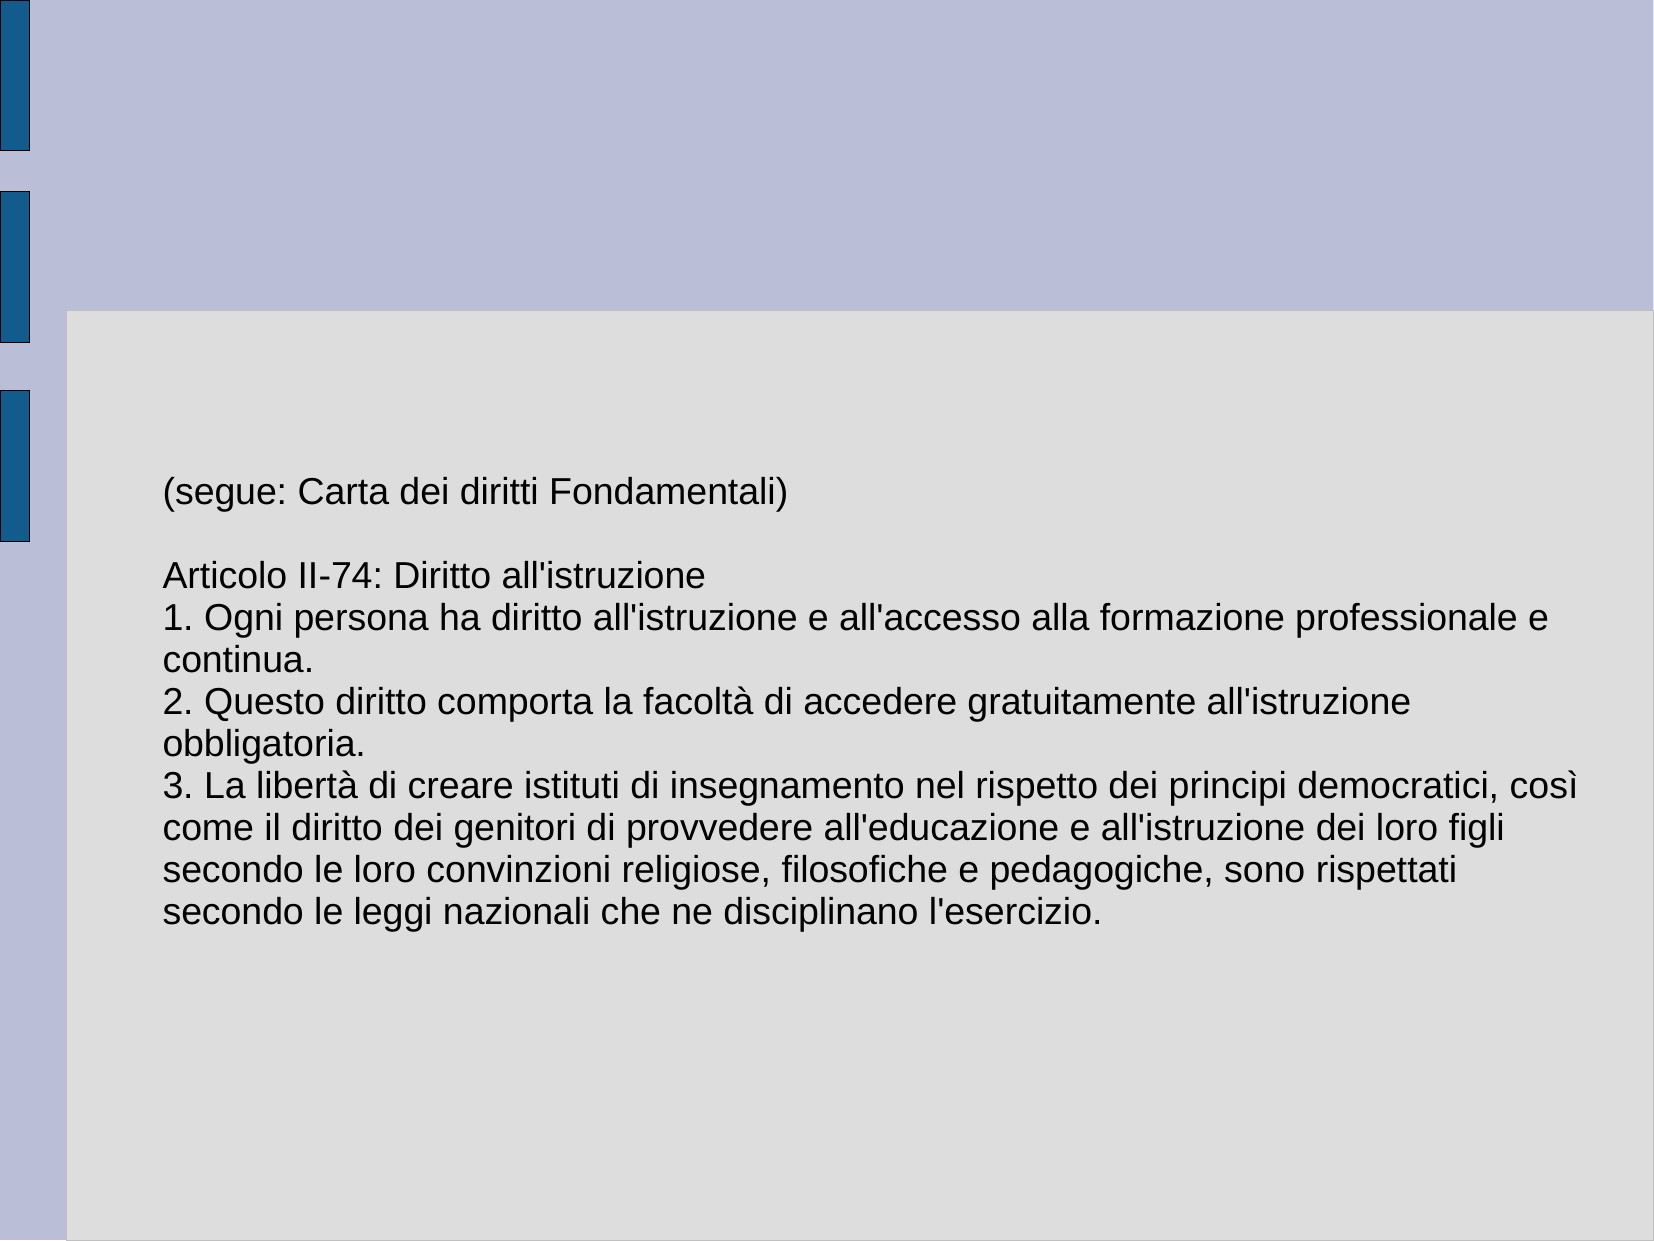

(segue: Carta dei diritti Fondamentali)
Articolo II-74: Diritto all'istruzione
1. Ogni persona ha diritto all'istruzione e all'accesso alla formazione professionale e continua.
2. Questo diritto comporta la facoltà di accedere gratuitamente all'istruzione obbligatoria.
3. La libertà di creare istituti di insegnamento nel rispetto dei principi democratici, così come il diritto dei genitori di provvedere all'educazione e all'istruzione dei loro figli secondo le loro convinzioni religiose, filosofiche e pedagogiche, sono rispettati secondo le leggi nazionali che ne disciplinano l'esercizio.